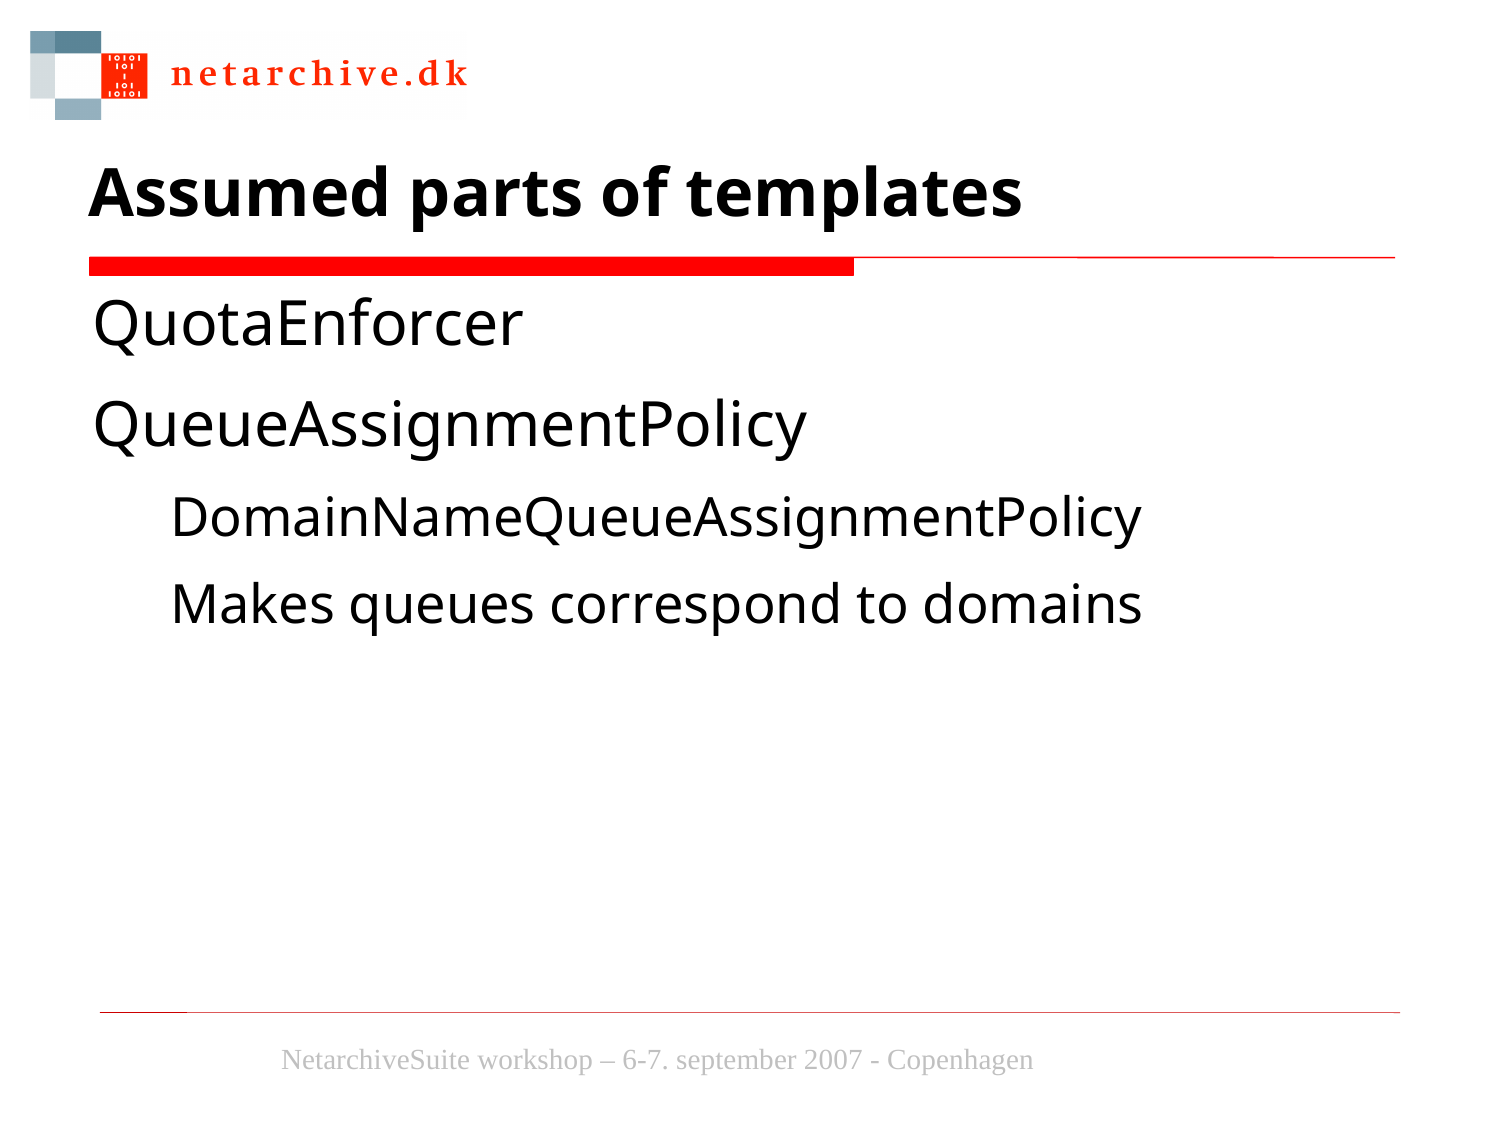

# Assumed parts of templates
QuotaEnforcer
QueueAssignmentPolicy
DomainNameQueueAssignmentPolicy
Makes queues correspond to domains